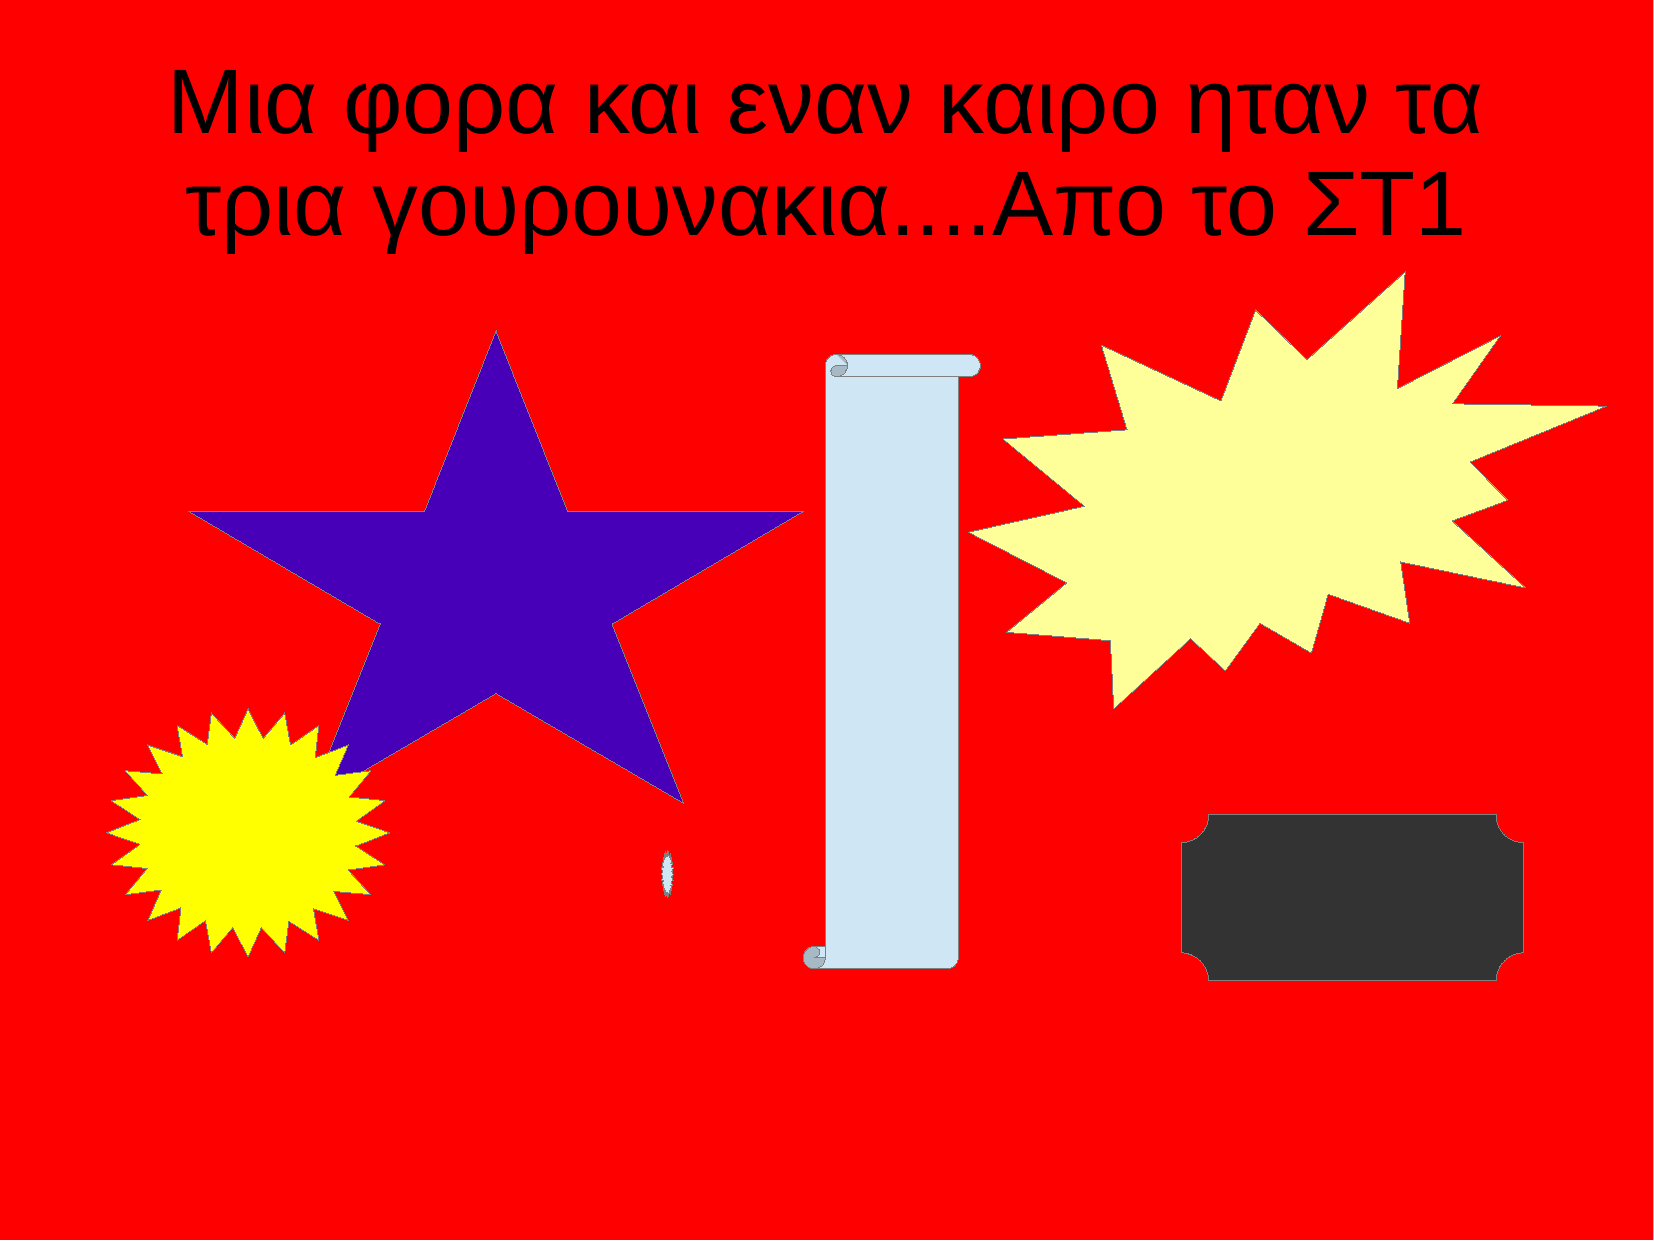

# Μια φορα και εναν καιρο ηταν τα τρια γουρουνακια....Απο το ΣΤ1